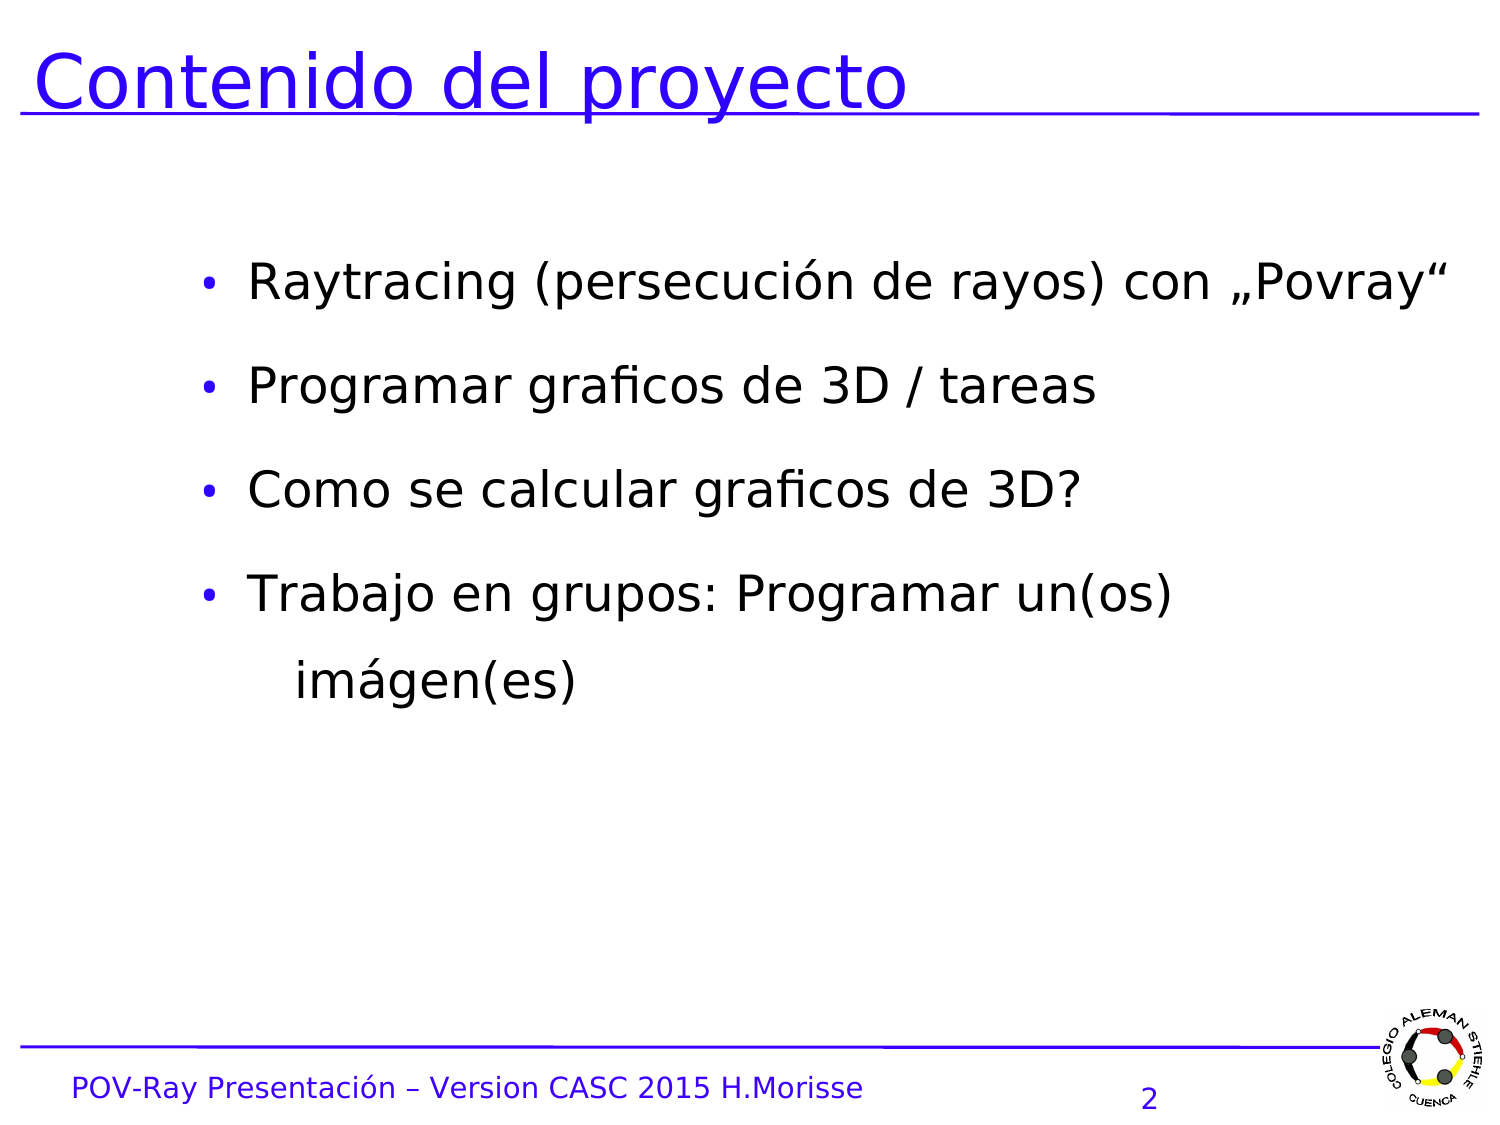

# Contenido del proyecto
Raytracing (persecución de rayos) con „Povray“
Programar graficos de 3D / tareas
Como se calcular graficos de 3D?
Trabajo en grupos: Programar un(os) imágen(es)